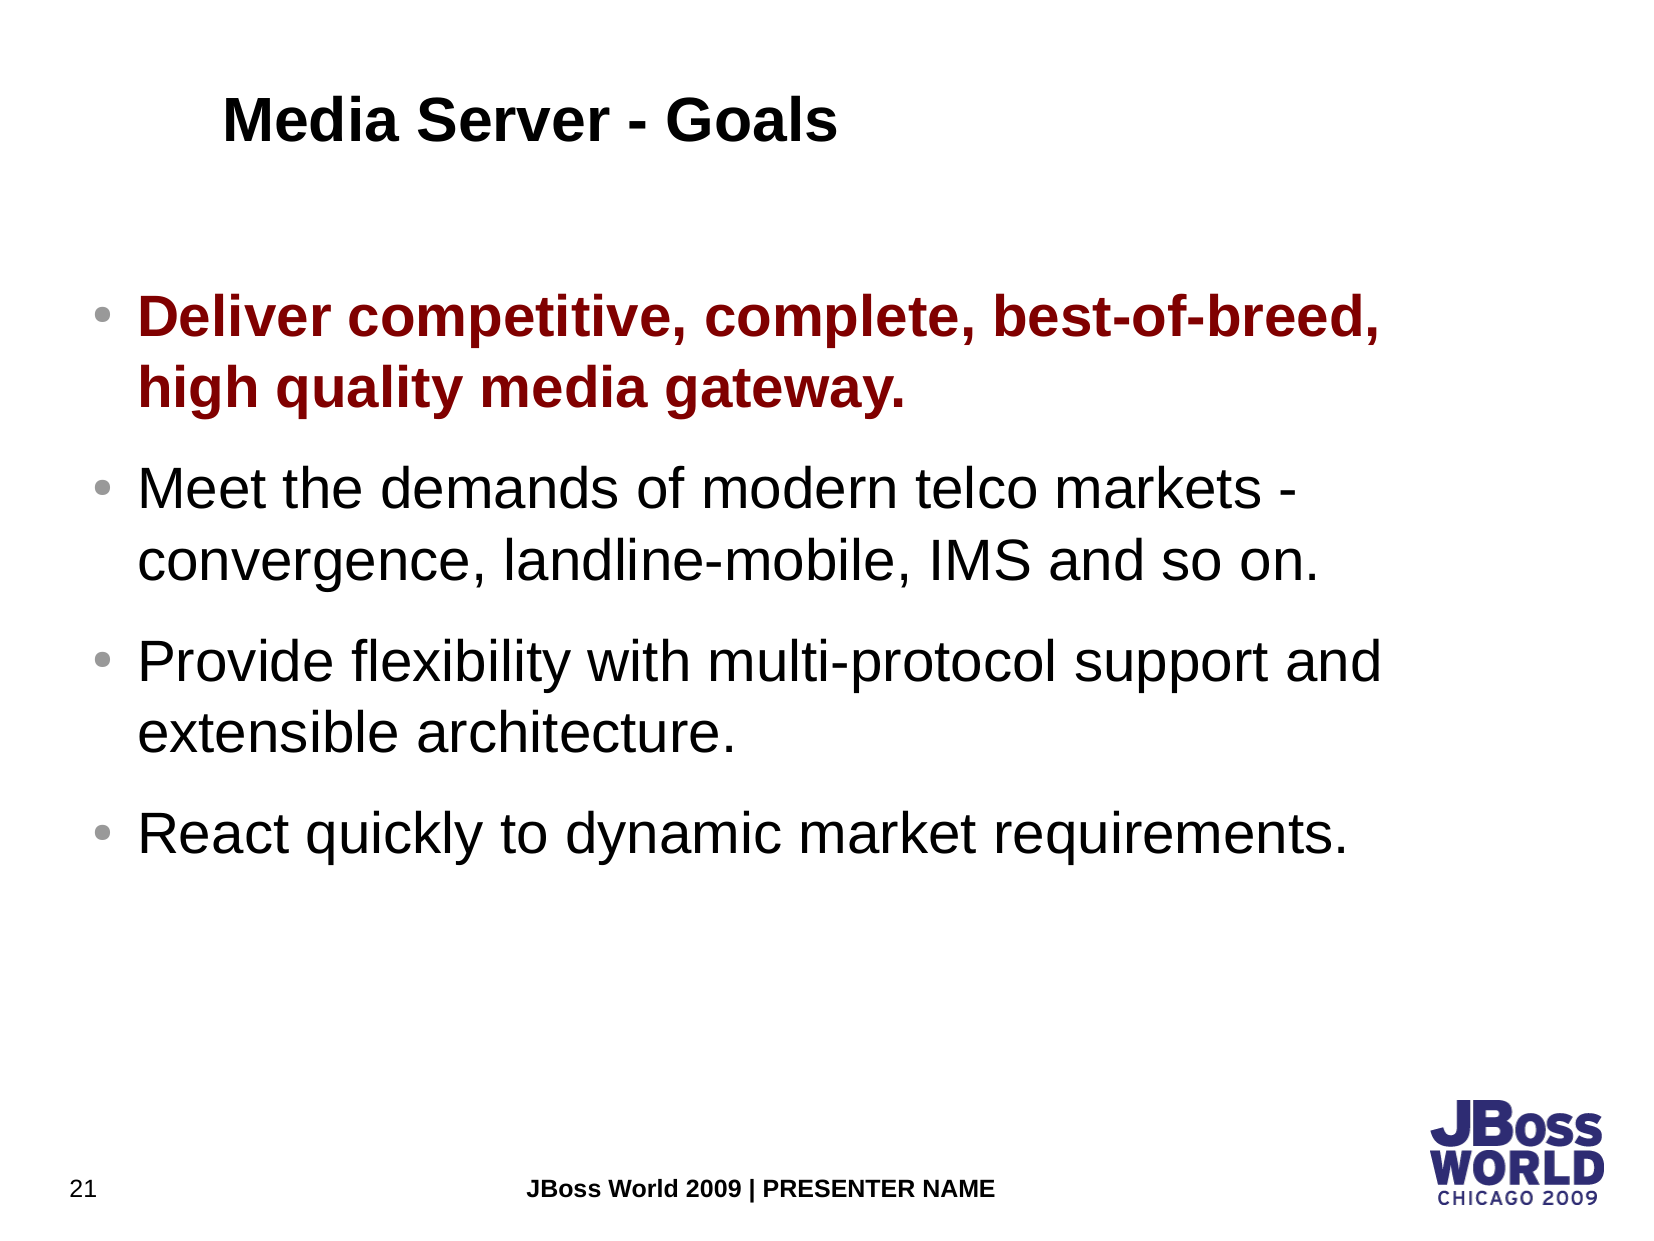

# Media Server - Goals
Deliver competitive, complete, best-of-breed, high quality media gateway.
Meet the demands of modern telco markets - convergence, landline-mobile, IMS and so on.
Provide flexibility with multi-protocol support and extensible architecture.
React quickly to dynamic market requirements.